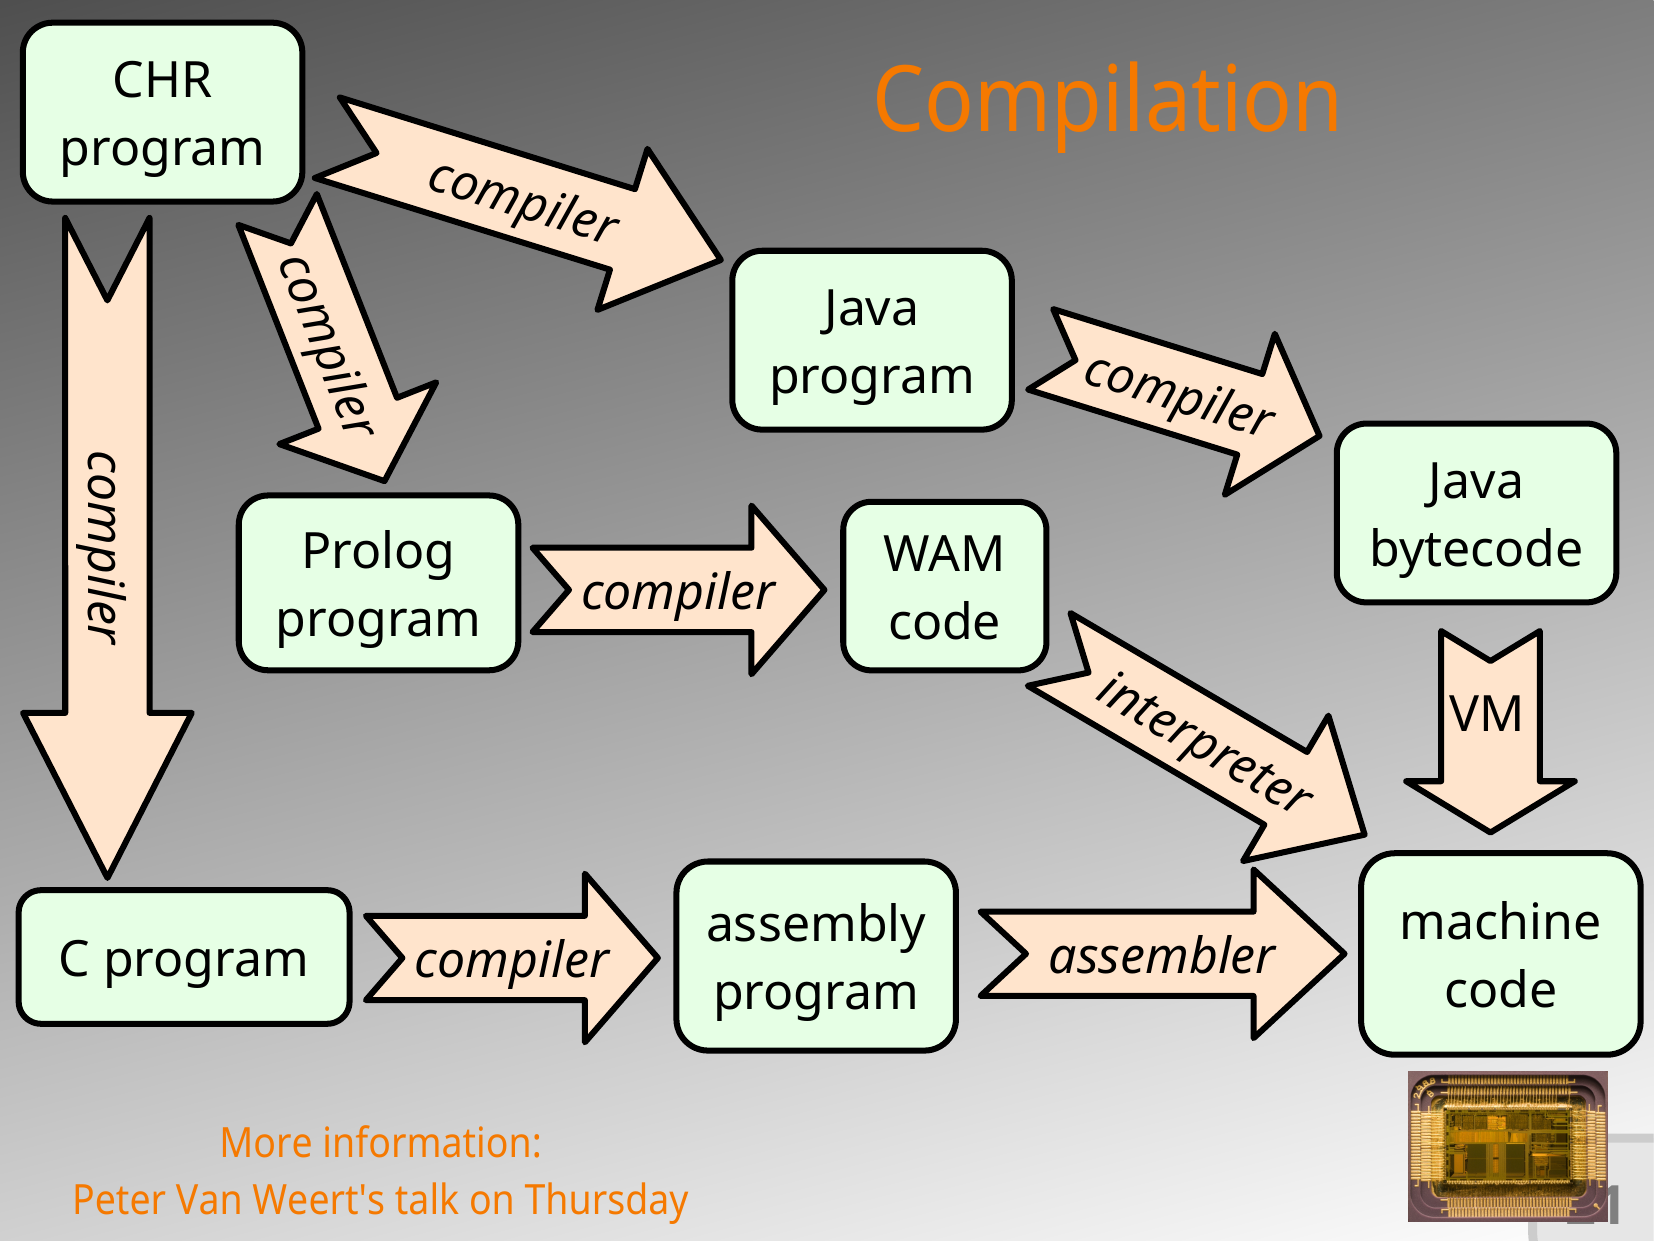

# Compilation
CHR
program
compiler
Java
program
compiler
compiler
Java
bytecode
compiler
Prolog
program
WAM
code
compiler
interpreter
VM
machine
code
assembly
program
assembler
compiler
C program
More information:
Peter Van Weert's talk on Thursday
21